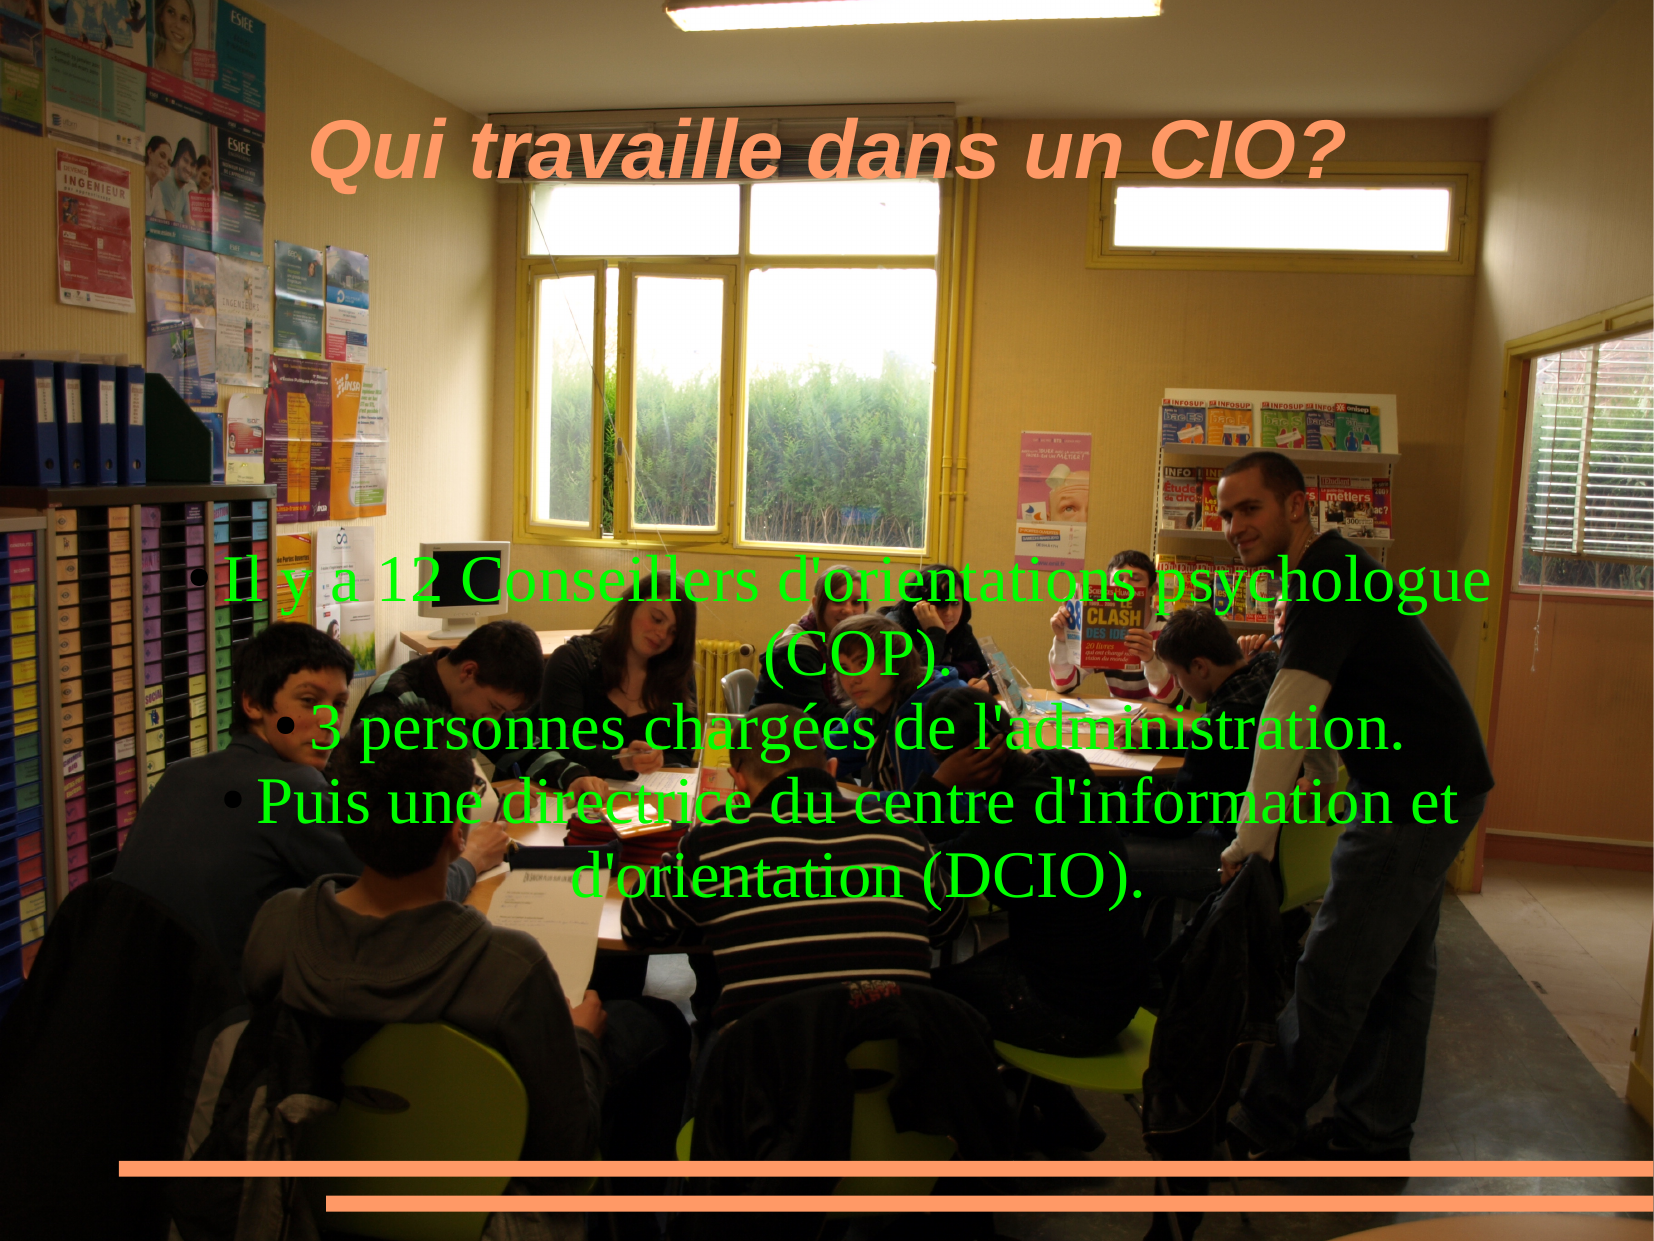

# Qui travaille dans un CIO?
Il y a 12 Conseillers d'orientations psychologue (COP).
3 personnes chargées de l'administration.
Puis une directrice du centre d'information et d'orientation (DCIO).